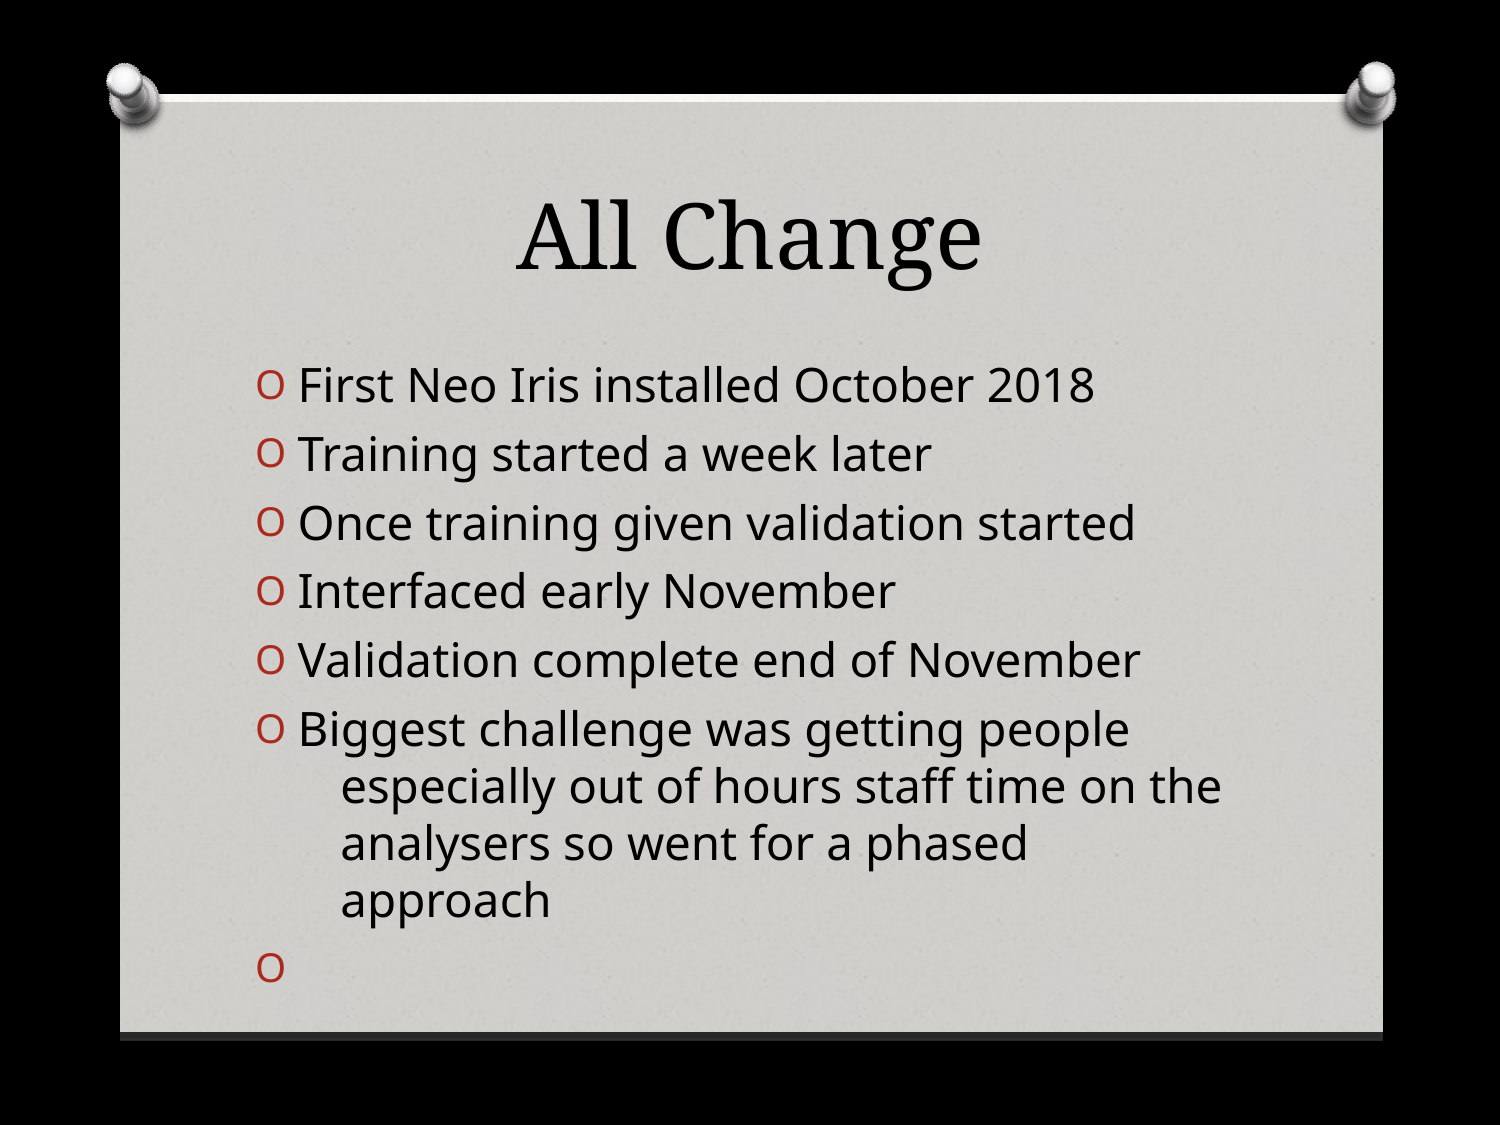

# All Change
First Neo Iris installed October 2018
Training started a week later
Once training given validation started
Interfaced early November
Validation complete end of November
Biggest challenge was getting people especially out of hours staff time on the analysers so went for a phased approach